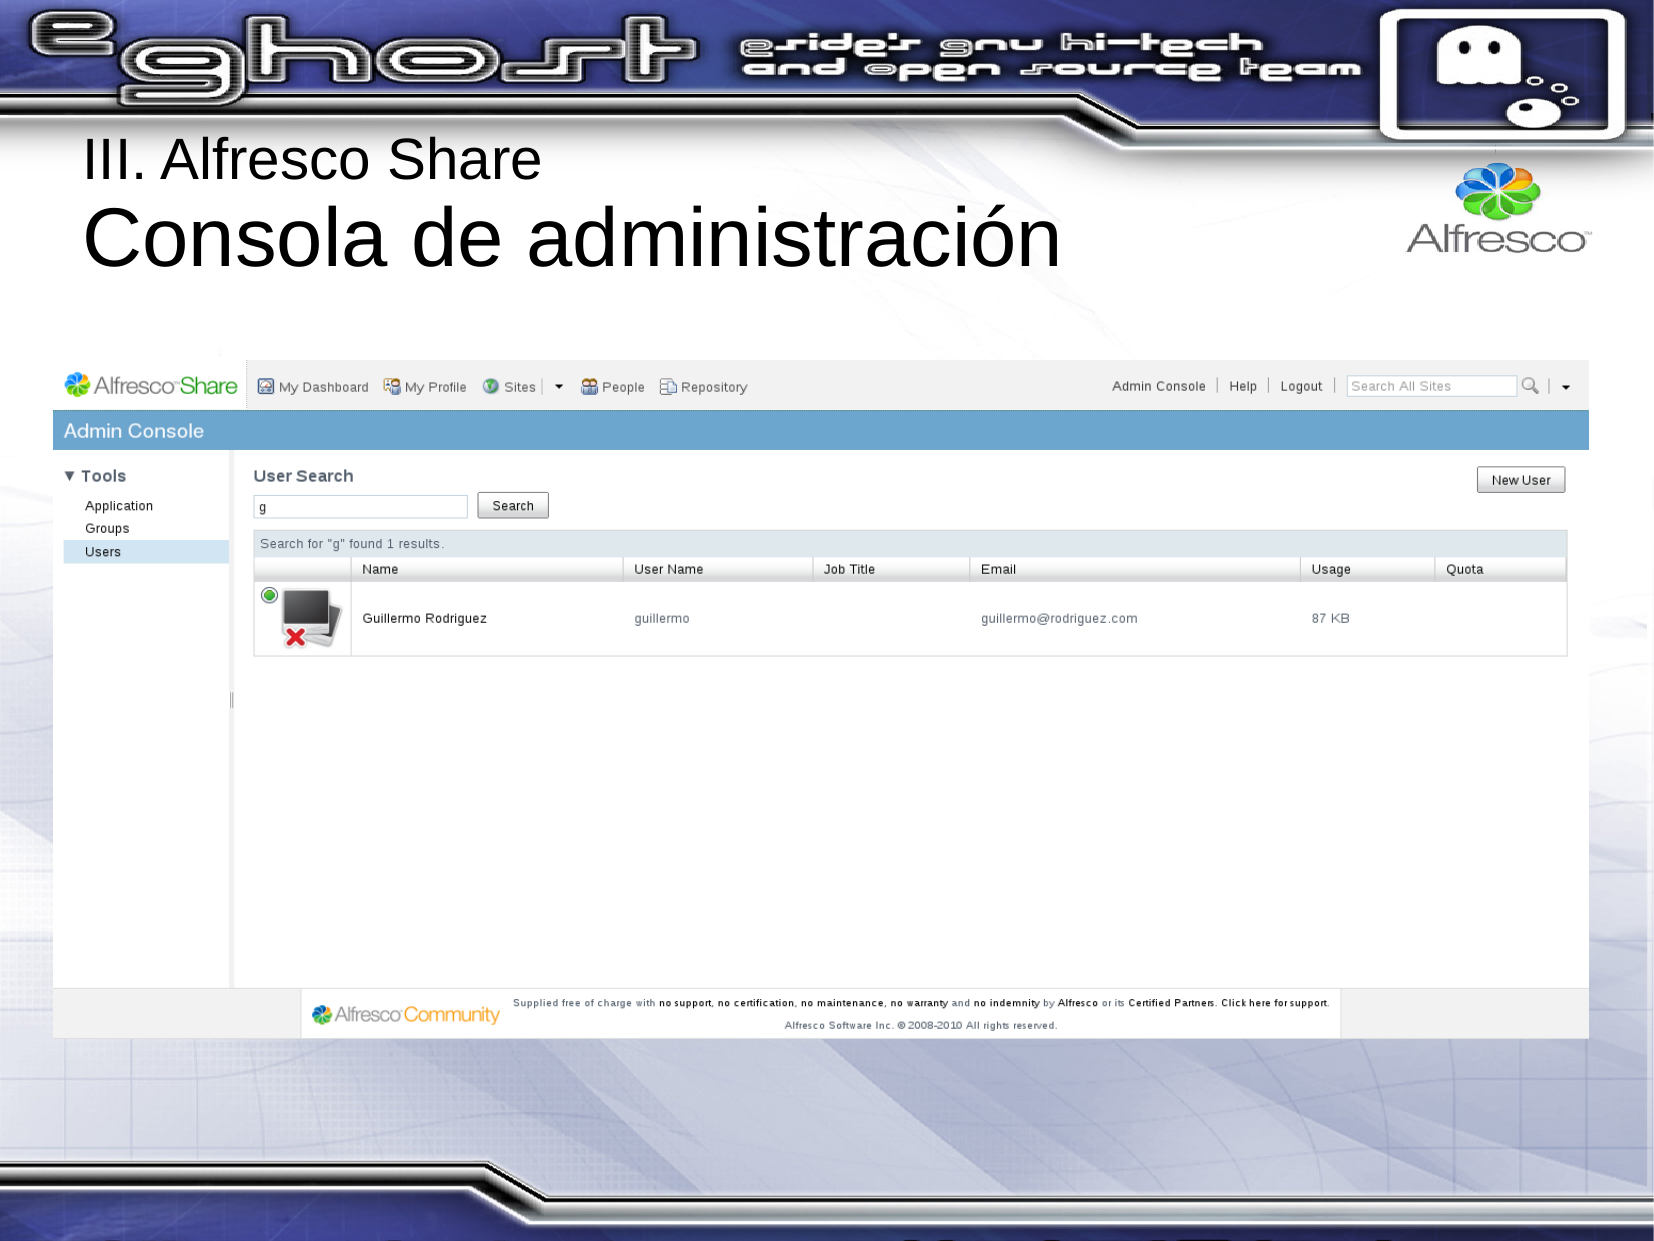

# III. Alfresco Share Consola de administración